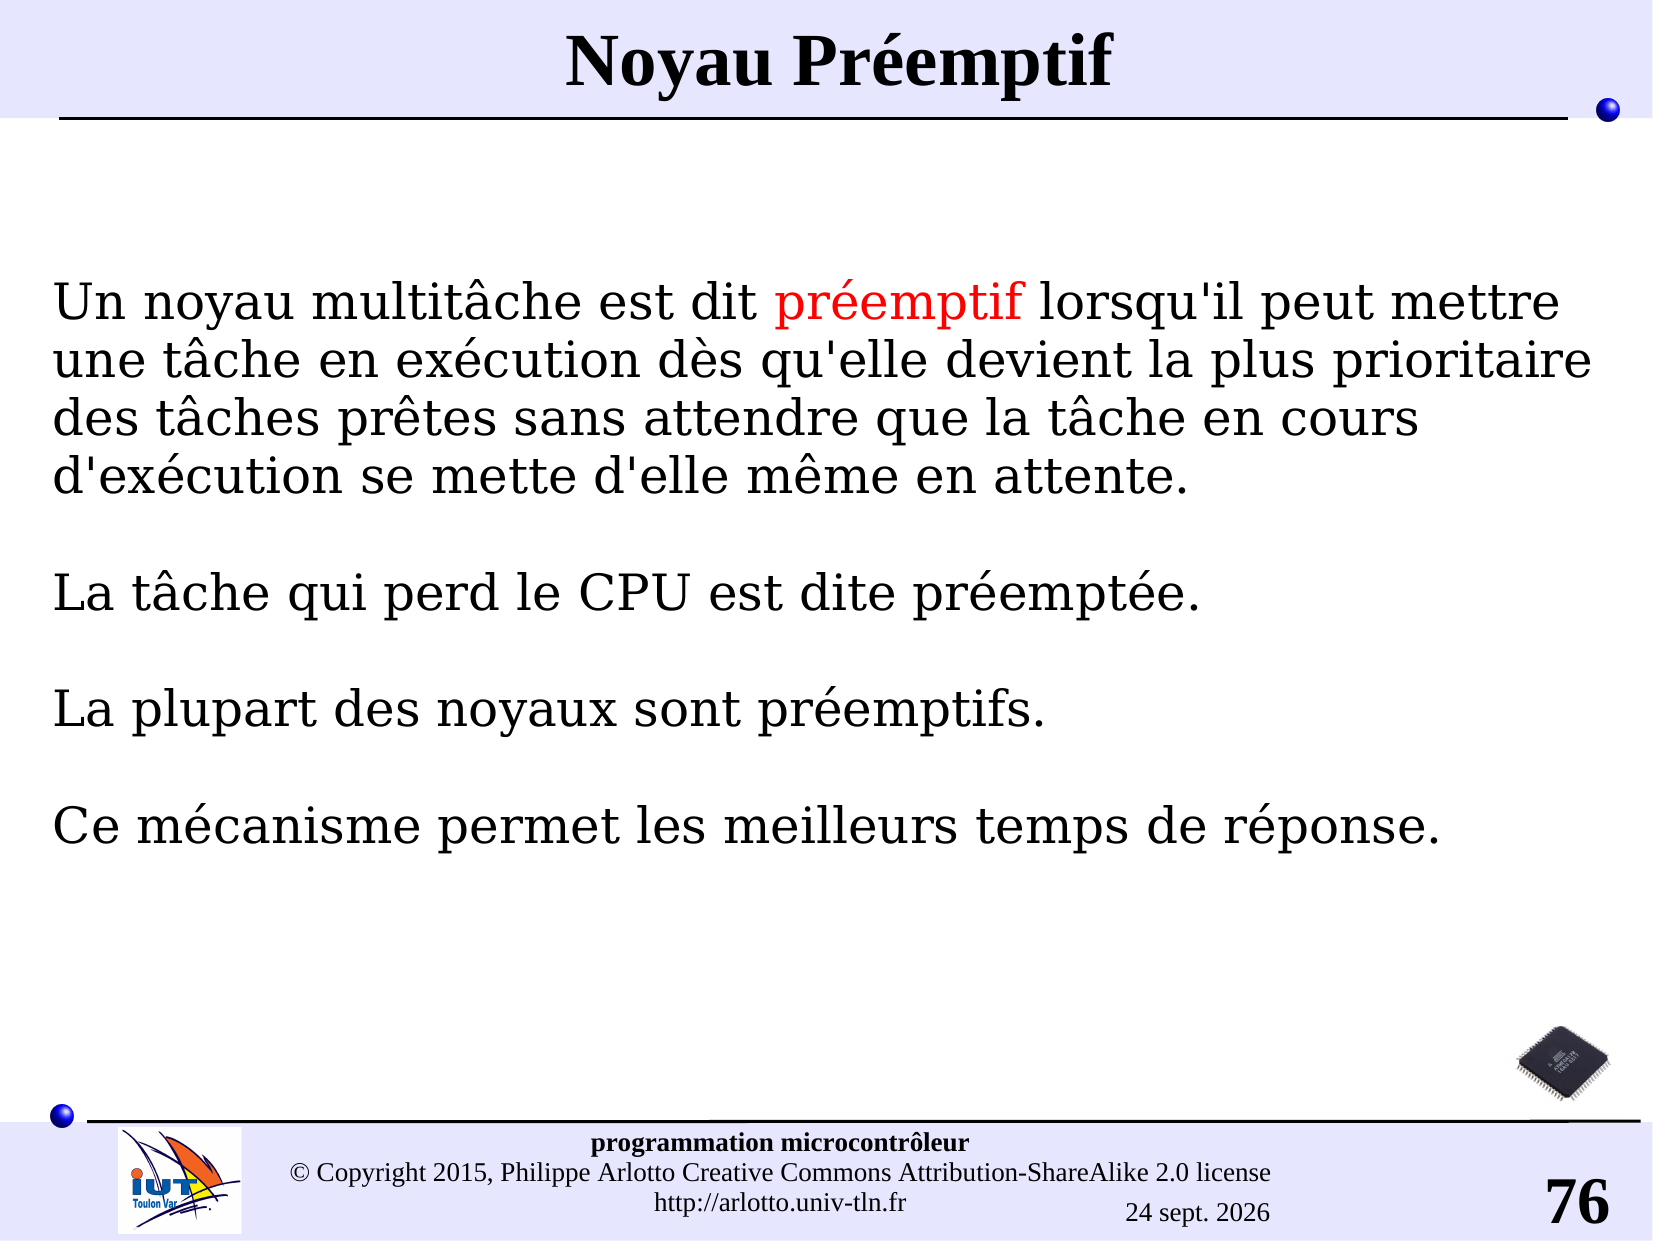

# Noyau Préemptif
Un noyau multitâche est dit préemptif lorsqu'il peut mettre
une tâche en exécution dès qu'elle devient la plus prioritaire
des tâches prêtes sans attendre que la tâche en cours
d'exécution se mette d'elle même en attente.
La tâche qui perd le CPU est dite préemptée.
La plupart des noyaux sont préemptifs.
Ce mécanisme permet les meilleurs temps de réponse.